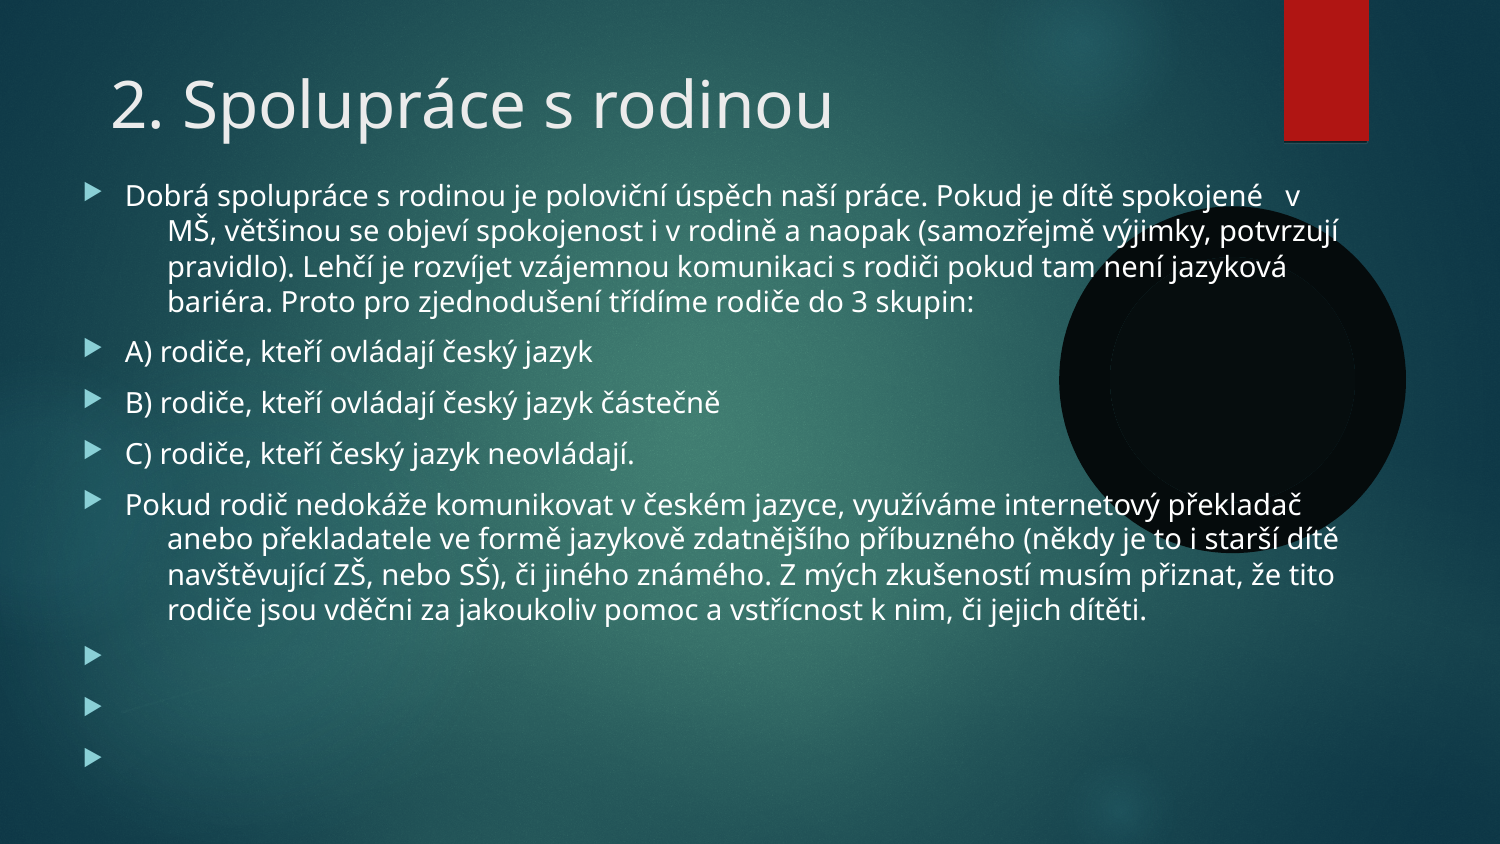

# 2. Spolupráce s rodinou
Dobrá spolupráce s rodinou je poloviční úspěch naší práce. Pokud je dítě spokojené v MŠ, většinou se objeví spokojenost i v rodině a naopak (samozřejmě výjimky, potvrzují pravidlo). Lehčí je rozvíjet vzájemnou komunikaci s rodiči pokud tam není jazyková bariéra. Proto pro zjednodušení třídíme rodiče do 3 skupin:
A) rodiče, kteří ovládají český jazyk
B) rodiče, kteří ovládají český jazyk částečně
C) rodiče, kteří český jazyk neovládají.
Pokud rodič nedokáže komunikovat v českém jazyce, využíváme internetový překladač anebo překladatele ve formě jazykově zdatnějšího příbuzného (někdy je to i starší dítě navštěvující ZŠ, nebo SŠ), či jiného známého. Z mých zkušeností musím přiznat, že tito rodiče jsou vděčni za jakoukoliv pomoc a vstřícnost k nim, či jejich dítěti.